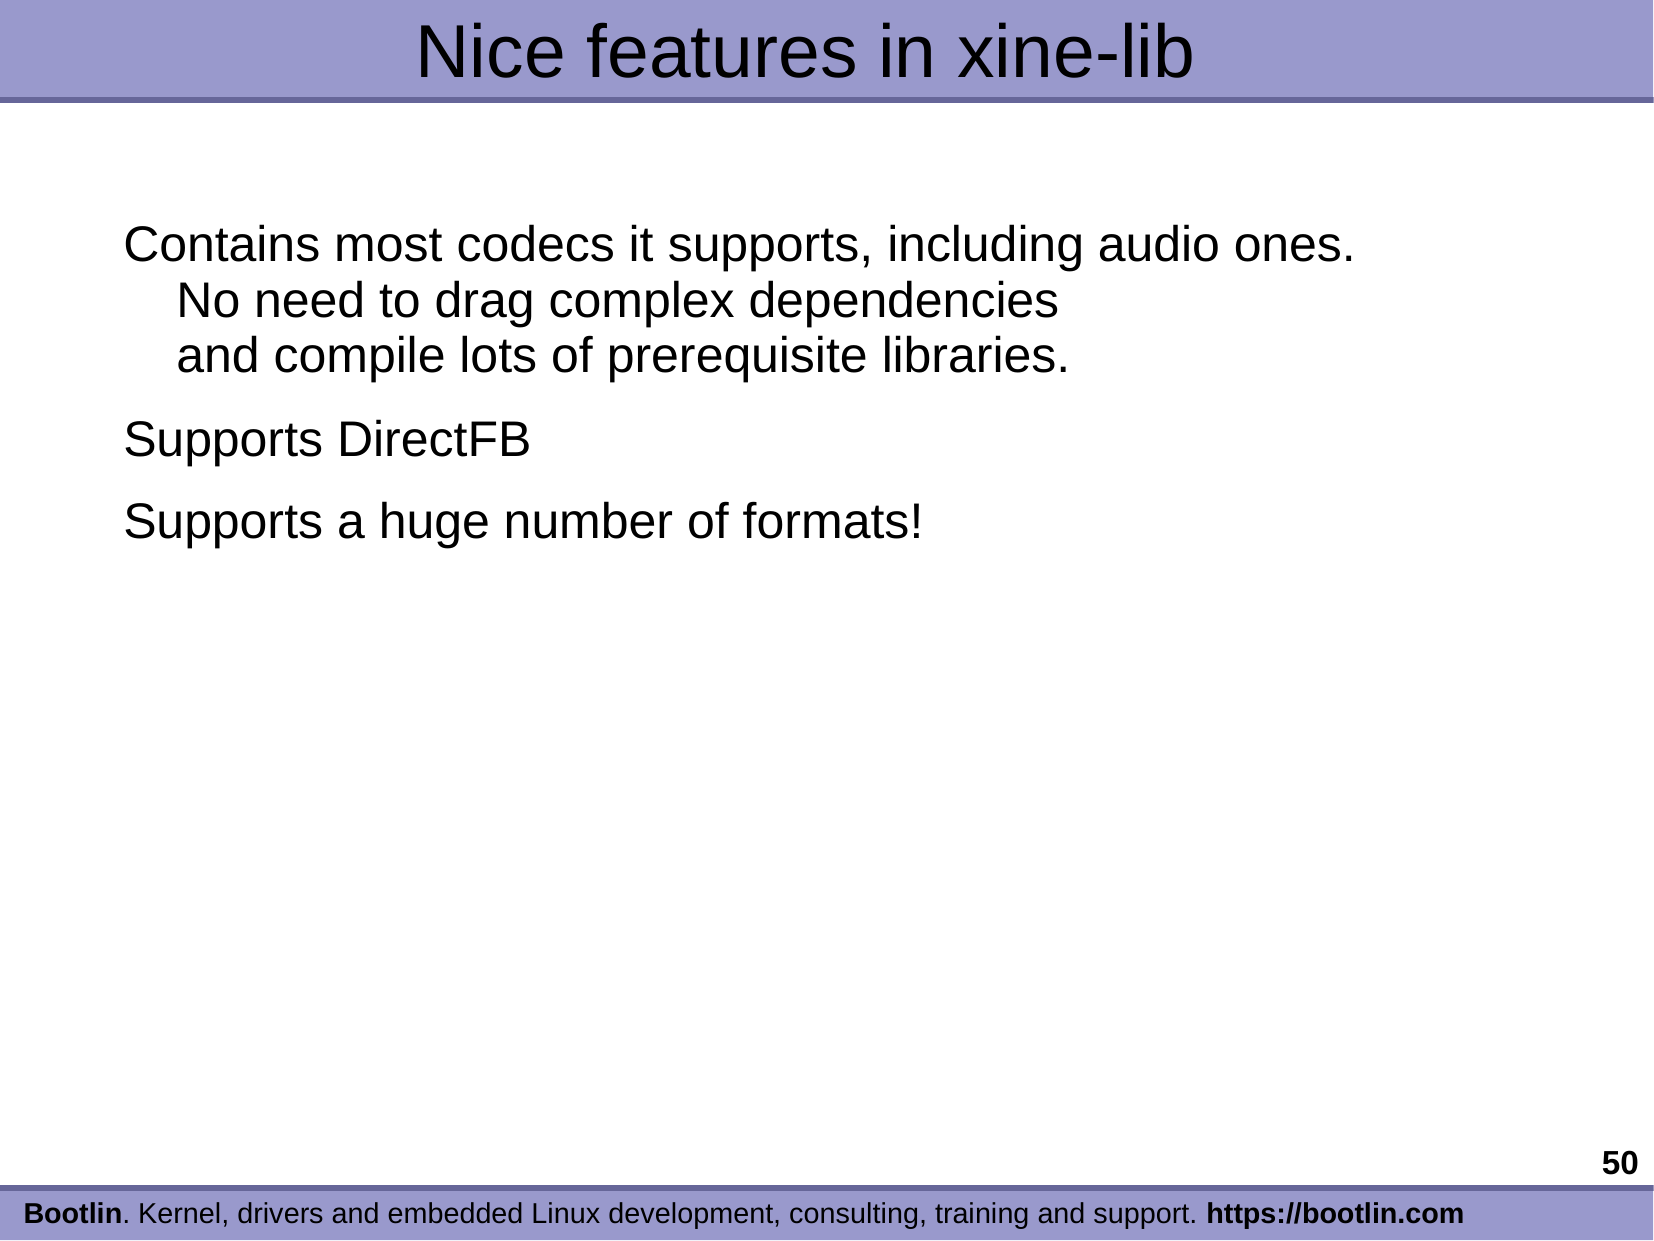

# Nice features in xine-lib
Contains most codecs it supports, including audio ones.
No need to drag complex dependencies
and compile lots of prerequisite libraries.
Supports DirectFB
Supports a huge number of formats!